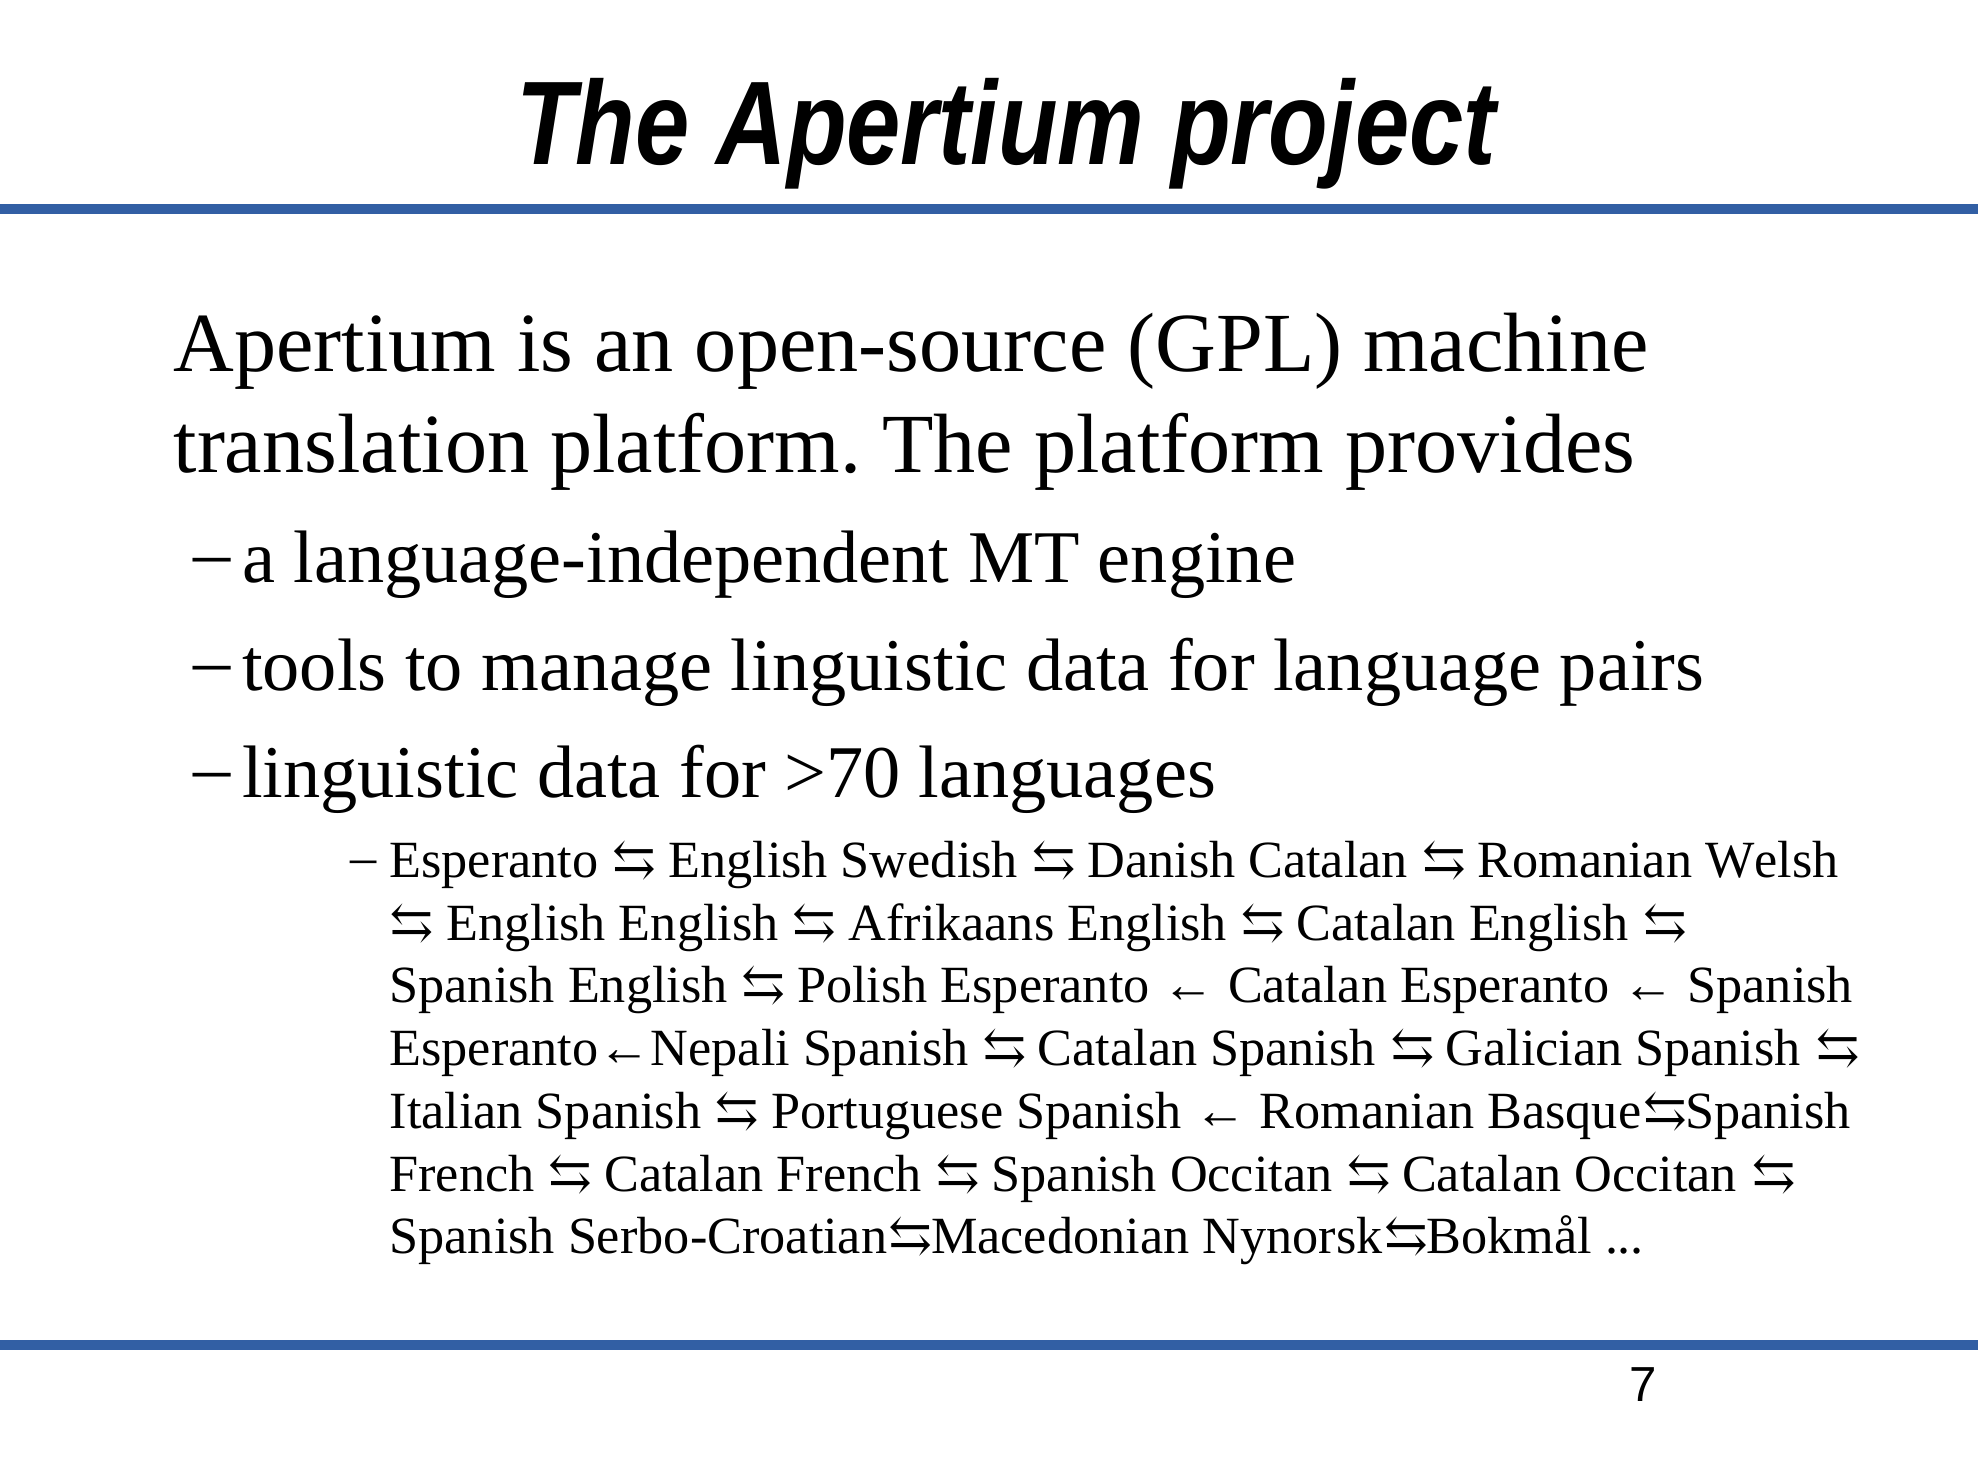

# The Apertium project
Apertium is an open-source (GPL) machine translation platform. The platform provides
a language-independent MT engine
tools to manage linguistic data for language pairs
linguistic data for >70 languages
Esperanto ⇆ English Swedish ⇆ Danish Catalan ⇆ Romanian Welsh ⇆ English English ⇆ Afrikaans English ⇆ Catalan English ⇆ Spanish English ⇆ Polish Esperanto ← Catalan Esperanto ← Spanish Esperanto←Nepali Spanish ⇆ Catalan Spanish ⇆ Galician Spanish ⇆ Italian Spanish ⇆ Portuguese Spanish ← Romanian Basque⇆Spanish French ⇆ Catalan French ⇆ Spanish Occitan ⇆ Catalan Occitan ⇆ Spanish Serbo-Croatian⇆Macedonian Nynorsk⇆Bokmål ...